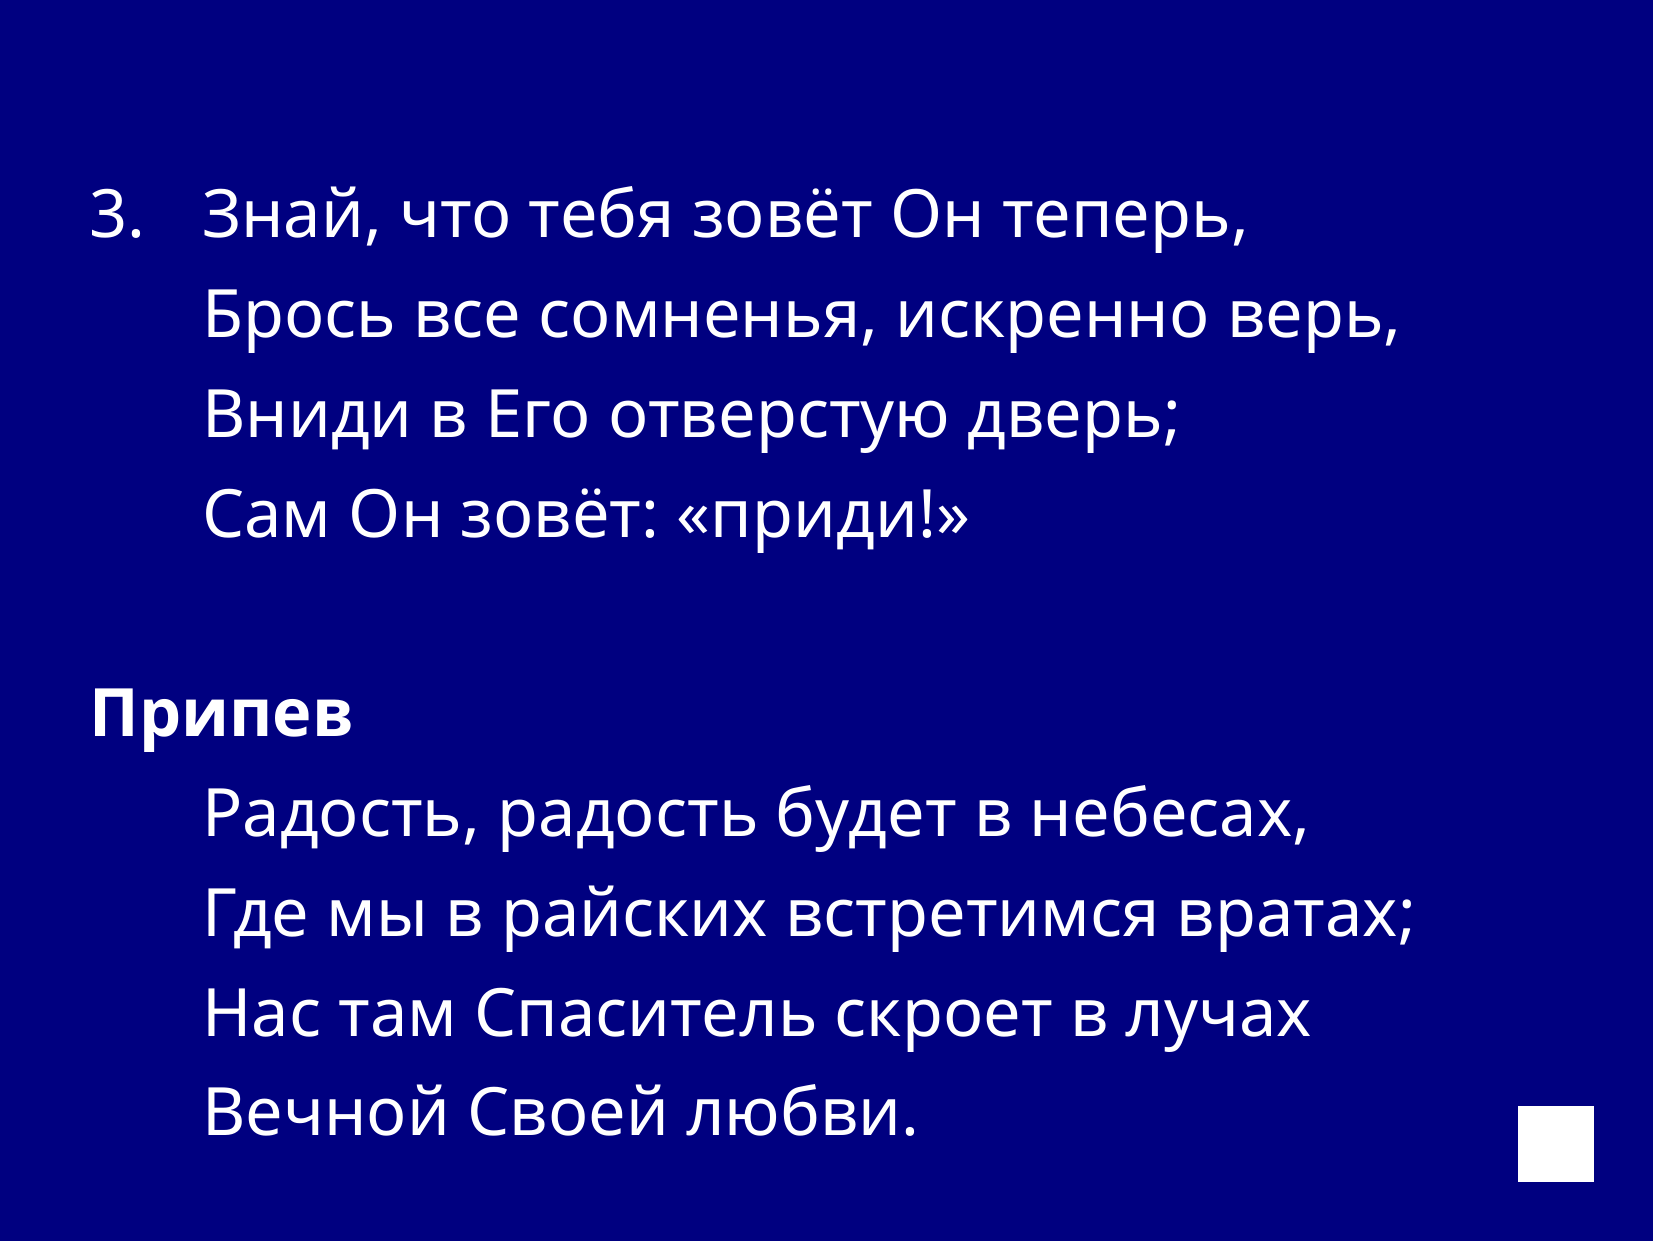

3.	Знай, что тебя зовёт Он теперь,
	Брось все сомненья, искренно верь,
	Вниди в Его отверстую дверь;
	Сам Он зовёт: «приди!»
Припев
	Радость, радость будет в небесах,
	Где мы в райских встретимся вратах;
	Нас там Спаситель скроет в лучах
	Вечной Своей любви.